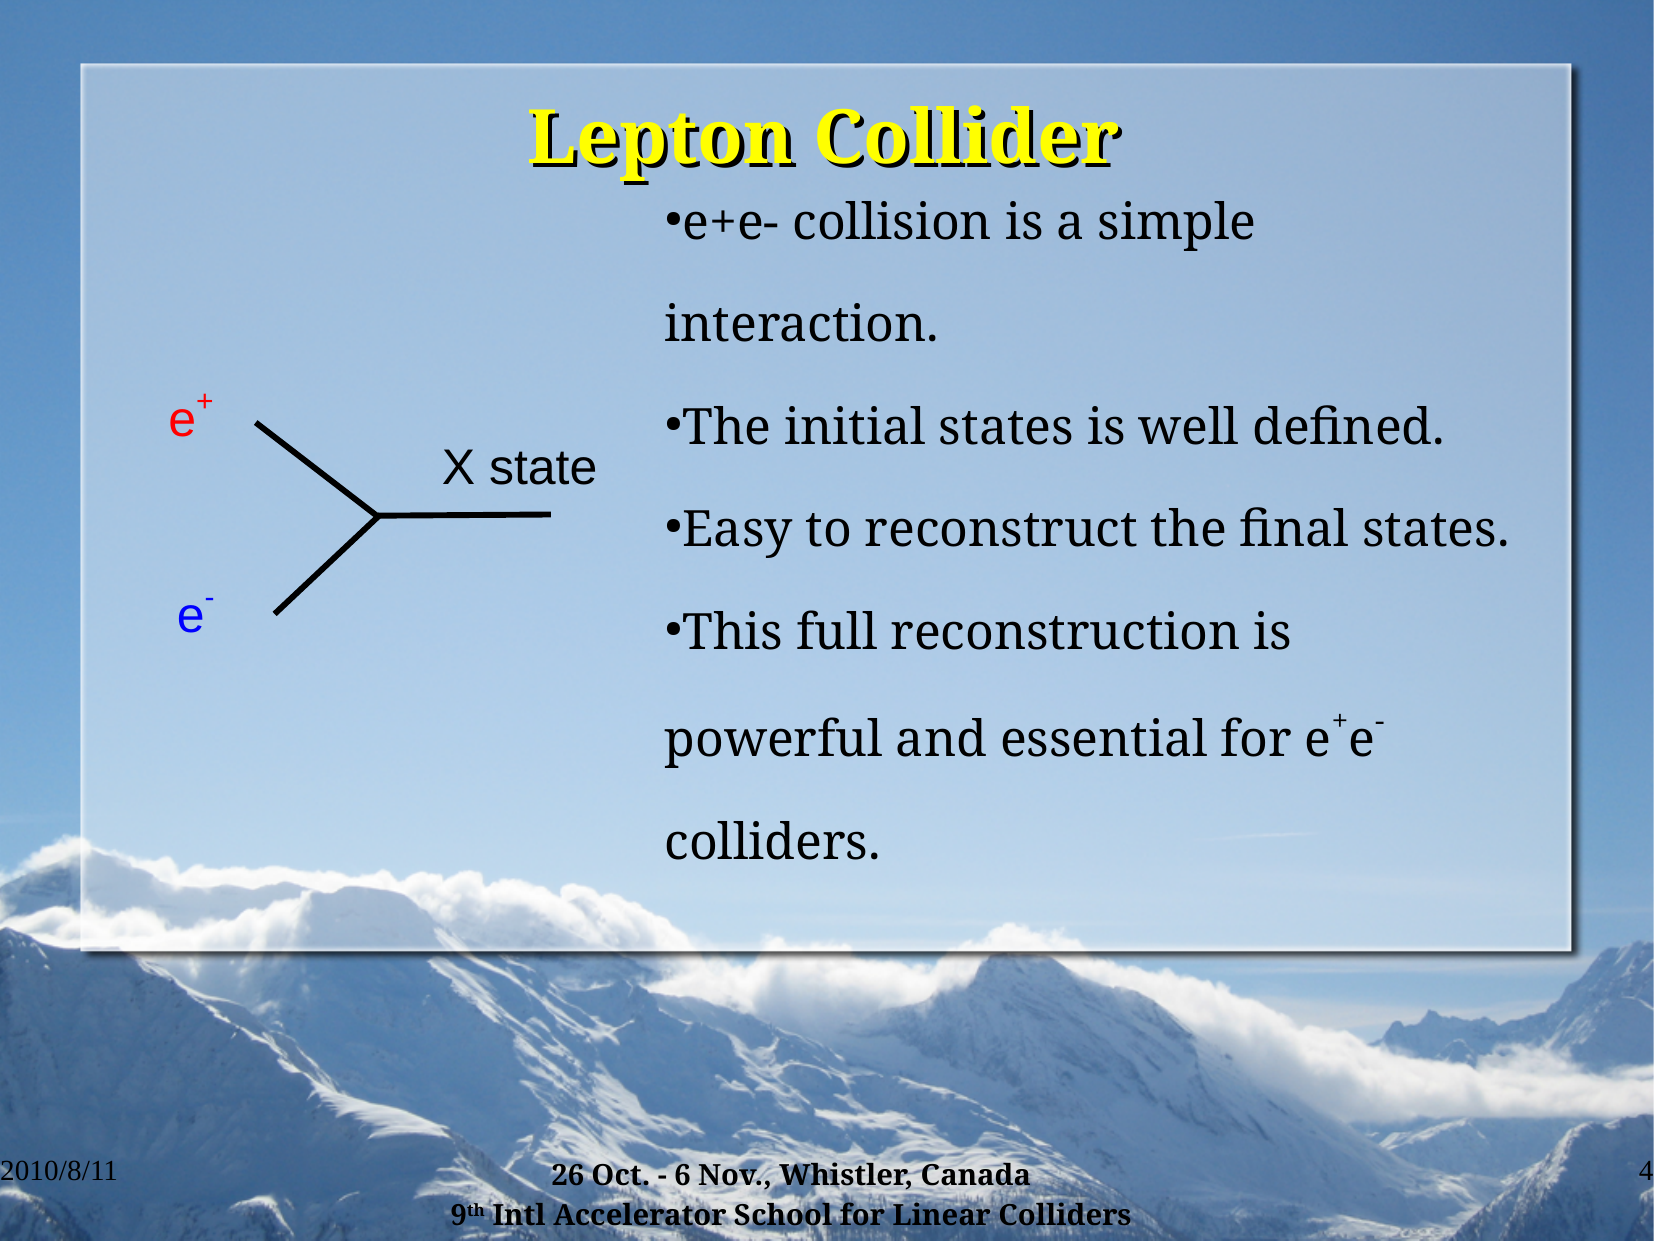

# Lepton Collider
e+e- collision is a simple interaction.
The initial states is well defined.
Easy to reconstruct the final states.
This full reconstruction is powerful and essential for e+e- colliders.
e+
X state
e-
2010/8/11
4